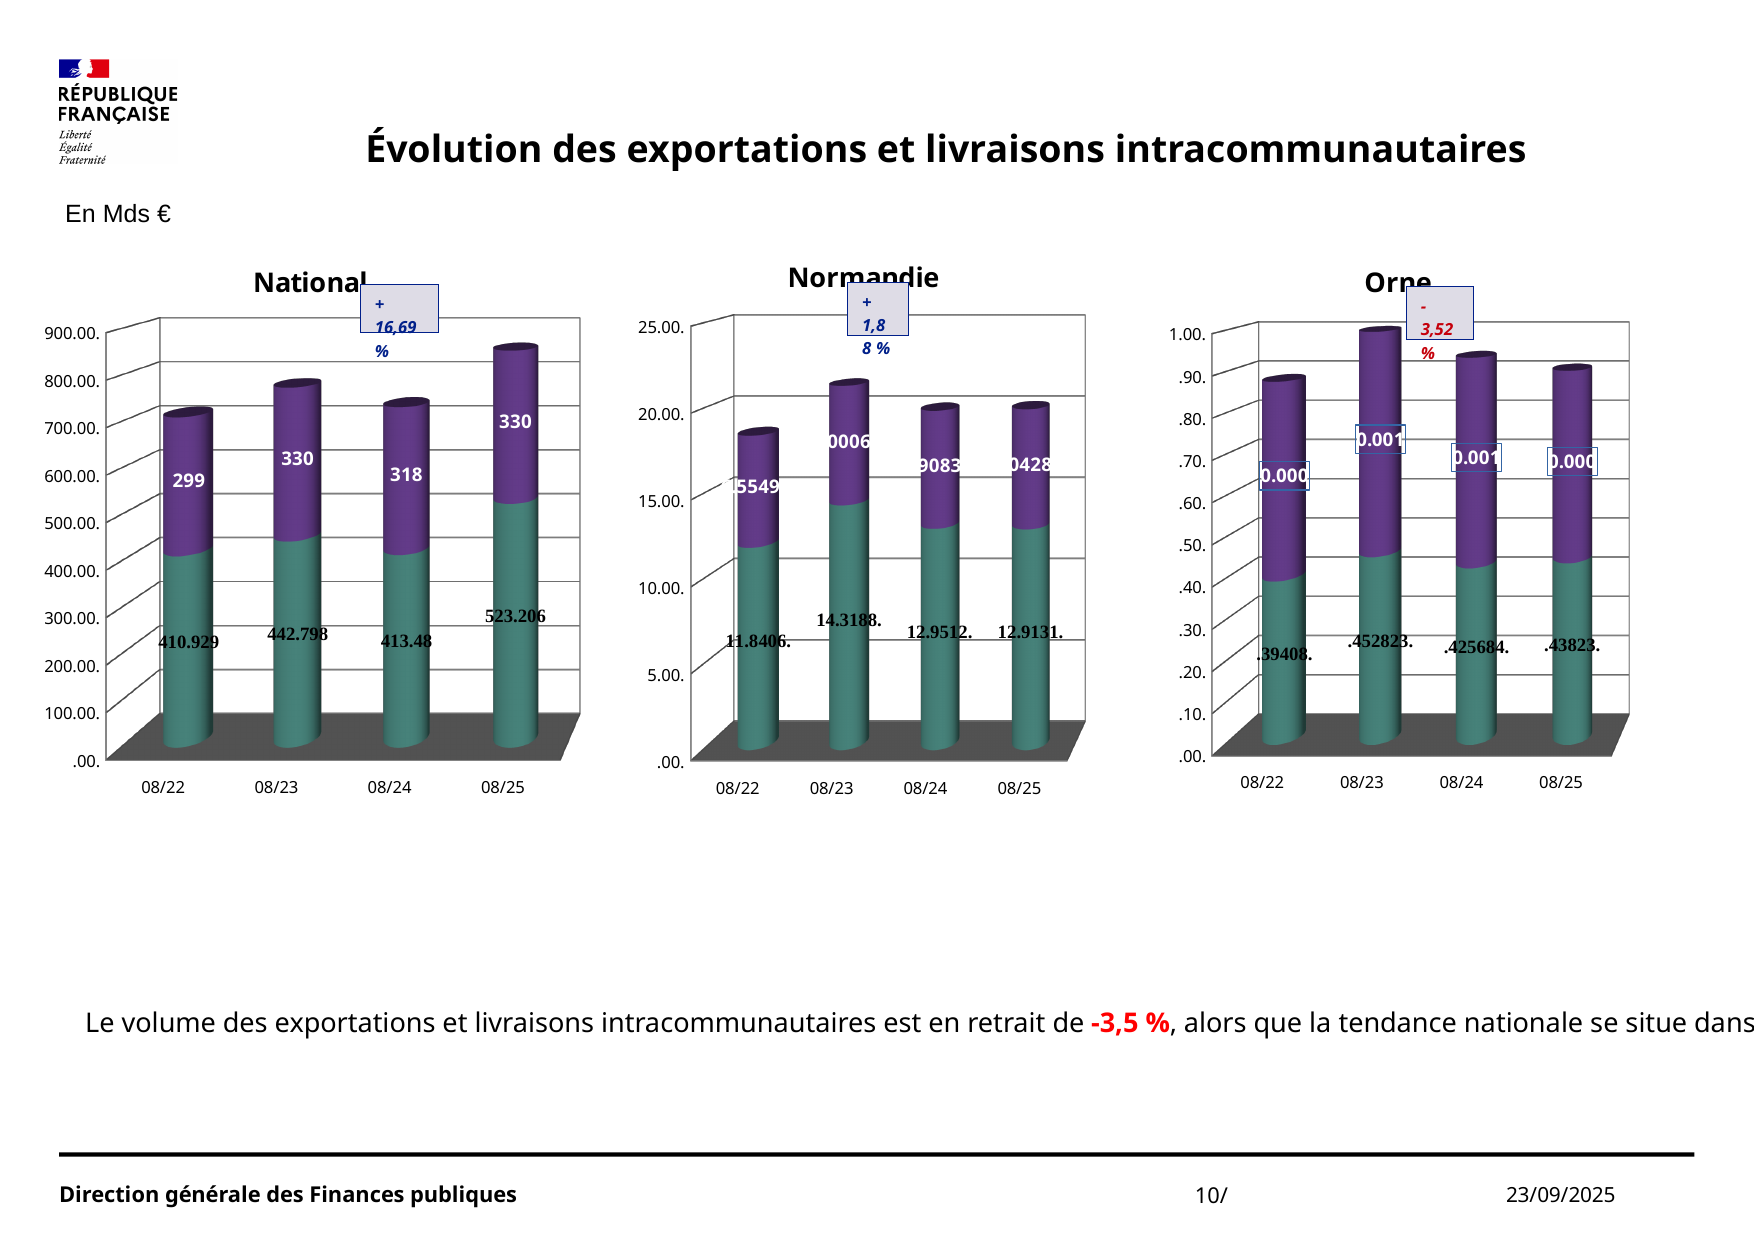

# Évolution des exportations et livraisons intracommunautaires
En Mds €
[unsupported chart]
[unsupported chart]
[unsupported chart]
Le volume des exportations et livraisons intracommunautaires est en retrait de -3,5 %, alors que la tendance nationale se situe dans une bonne dynamique.